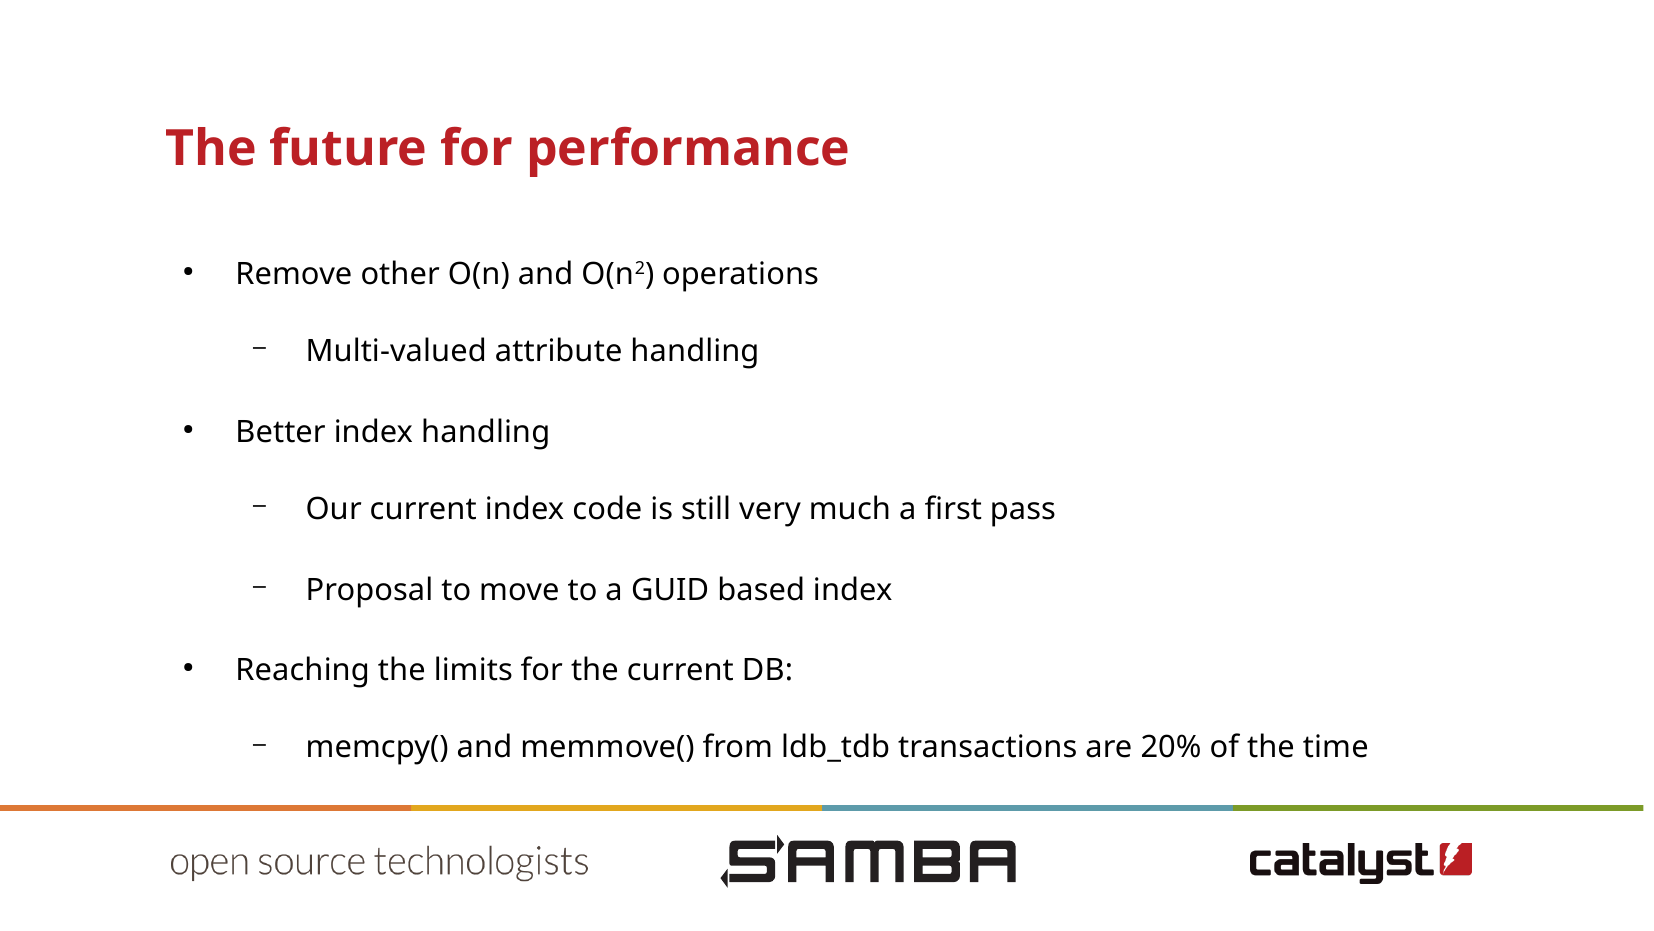

# The future for performance
Remove other O(n) and O(n2) operations
Multi-valued attribute handling
Better index handling
Our current index code is still very much a first pass
Proposal to move to a GUID based index
Reaching the limits for the current DB:
memcpy() and memmove() from ldb_tdb transactions are 20% of the time